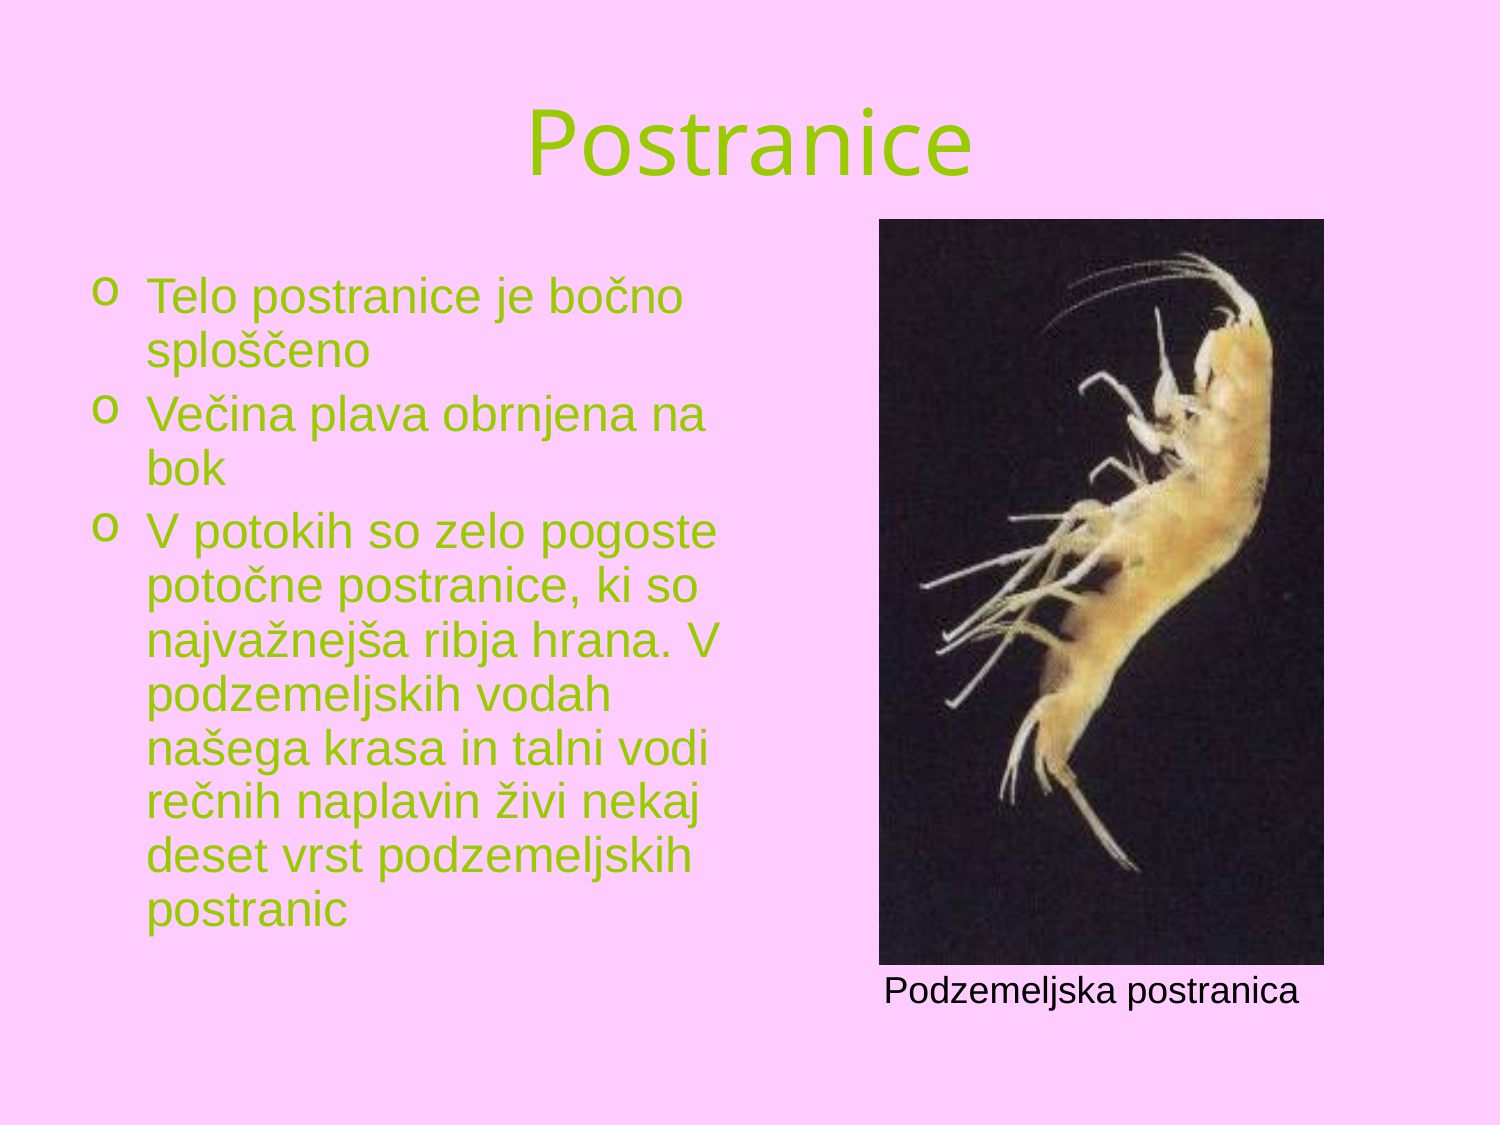

# Postranice
Telo postranice je bočno sploščeno
Večina plava obrnjena na bok
V potokih so zelo pogoste potočne postranice, ki so najvažnejša ribja hrana. V podzemeljskih vodah našega krasa in talni vodi rečnih naplavin živi nekaj deset vrst podzemeljskih postranic
Podzemeljska postranica